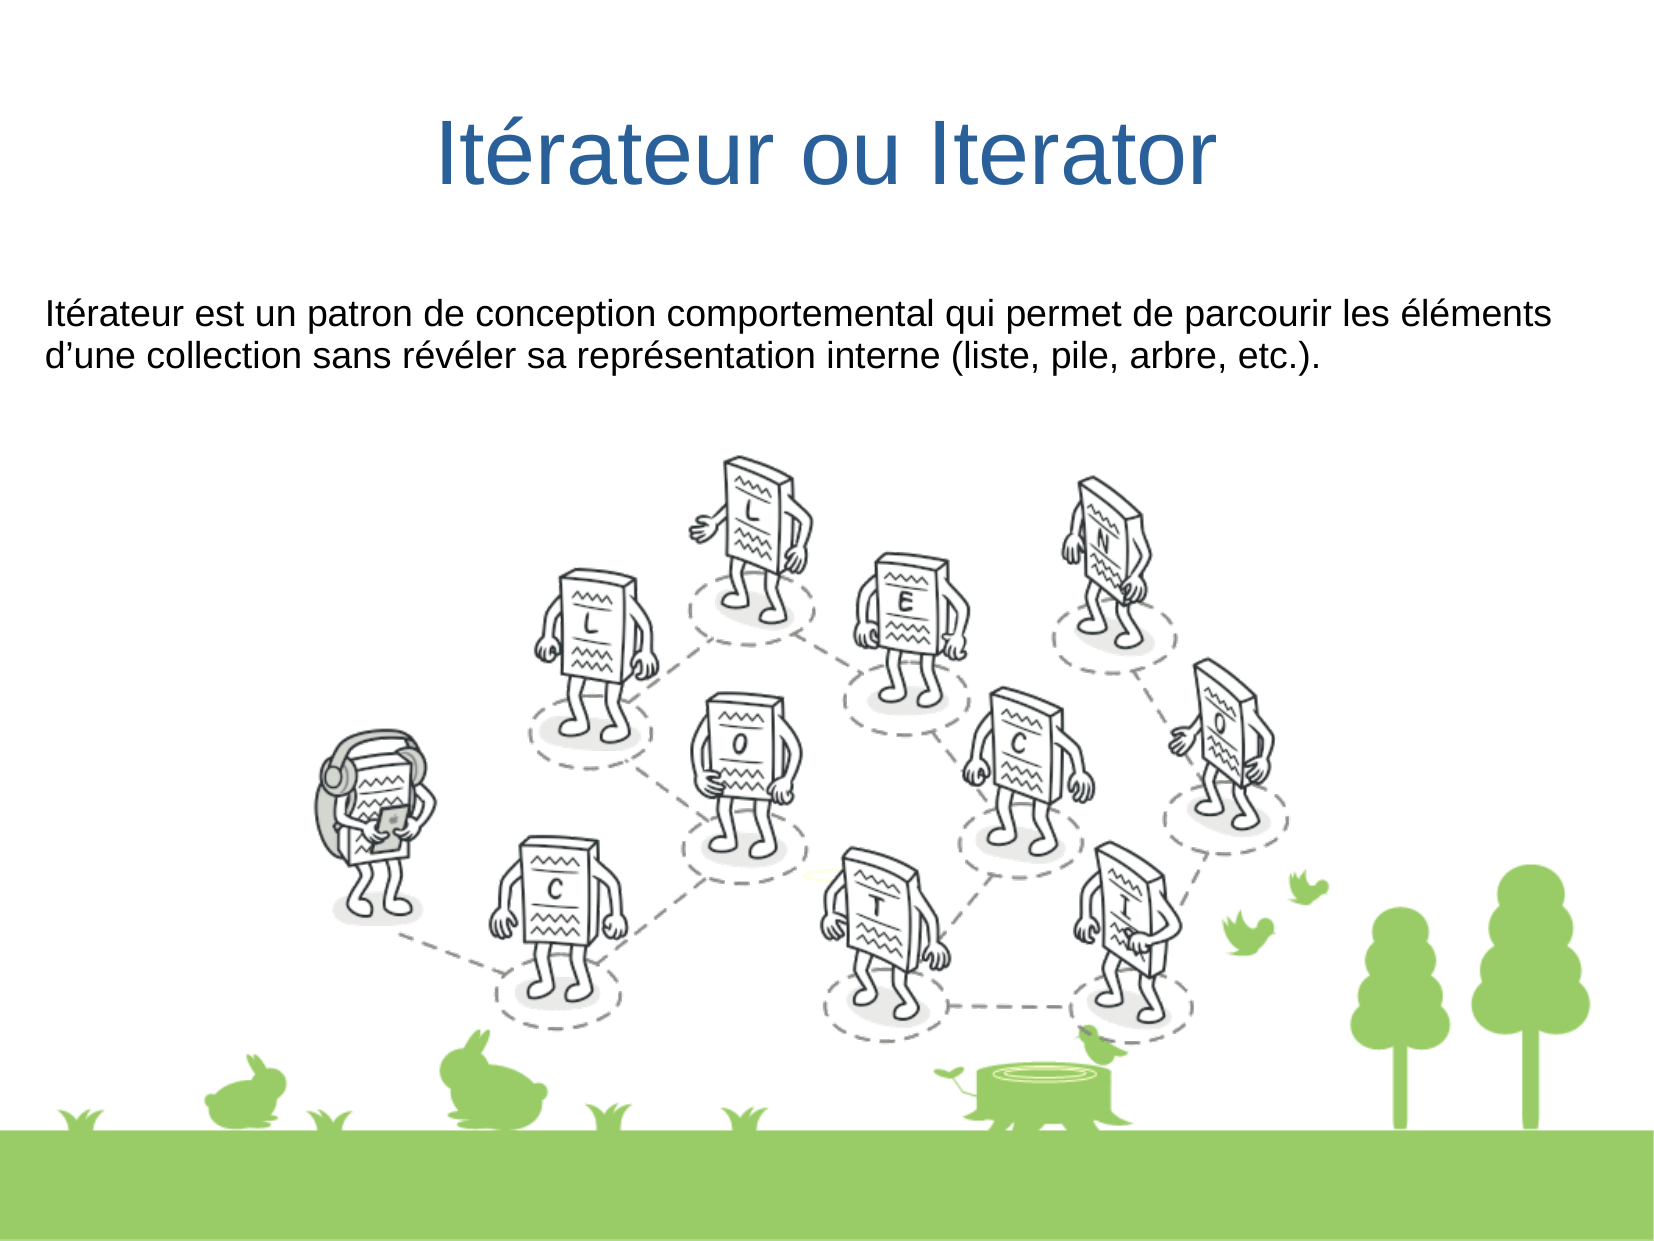

# Itérateur ou Iterator
Itérateur est un patron de conception comportemental qui permet de parcourir les éléments d’une collection sans révéler sa représentation interne (liste, pile, arbre, etc.).